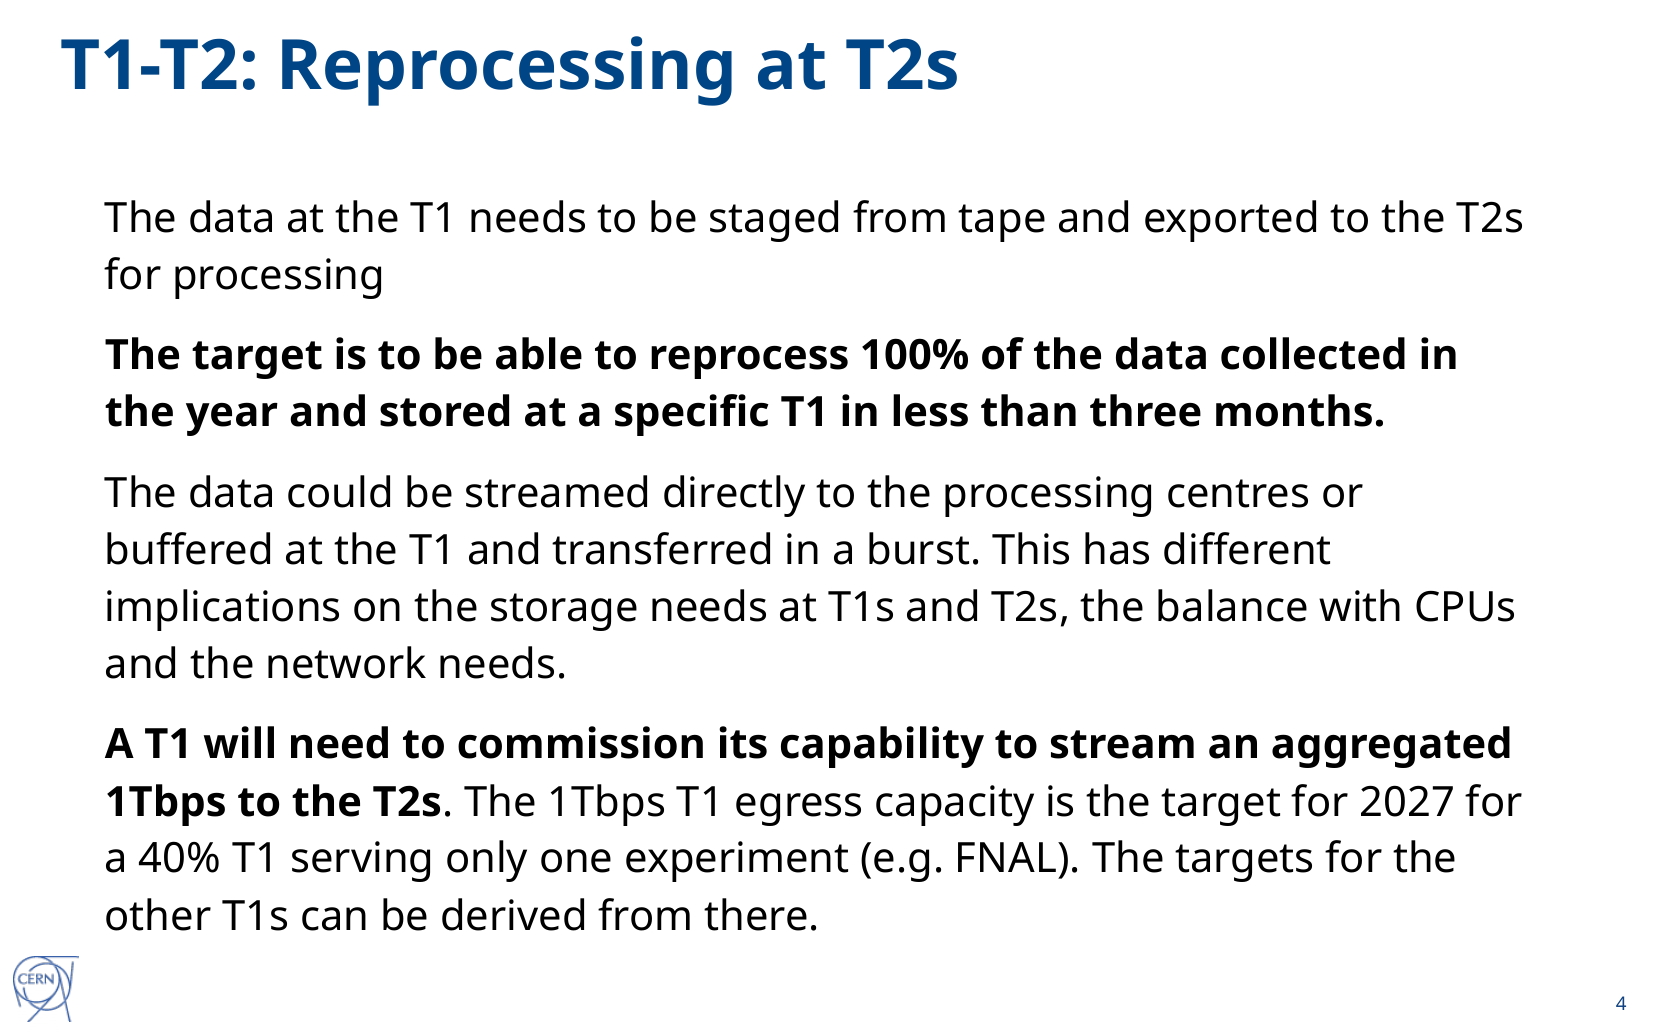

# T1-T2: Reprocessing at T2s
The data at the T1 needs to be staged from tape and exported to the T2s for processing
The target is to be able to reprocess 100% of the data collected in the year and stored at a specific T1 in less than three months.
The data could be streamed directly to the processing centres or buffered at the T1 and transferred in a burst. This has different implications on the storage needs at T1s and T2s, the balance with CPUs and the network needs.
A T1 will need to commission its capability to stream an aggregated 1Tbps to the T2s. The 1Tbps T1 egress capacity is the target for 2027 for a 40% T1 serving only one experiment (e.g. FNAL). The targets for the other T1s can be derived from there.